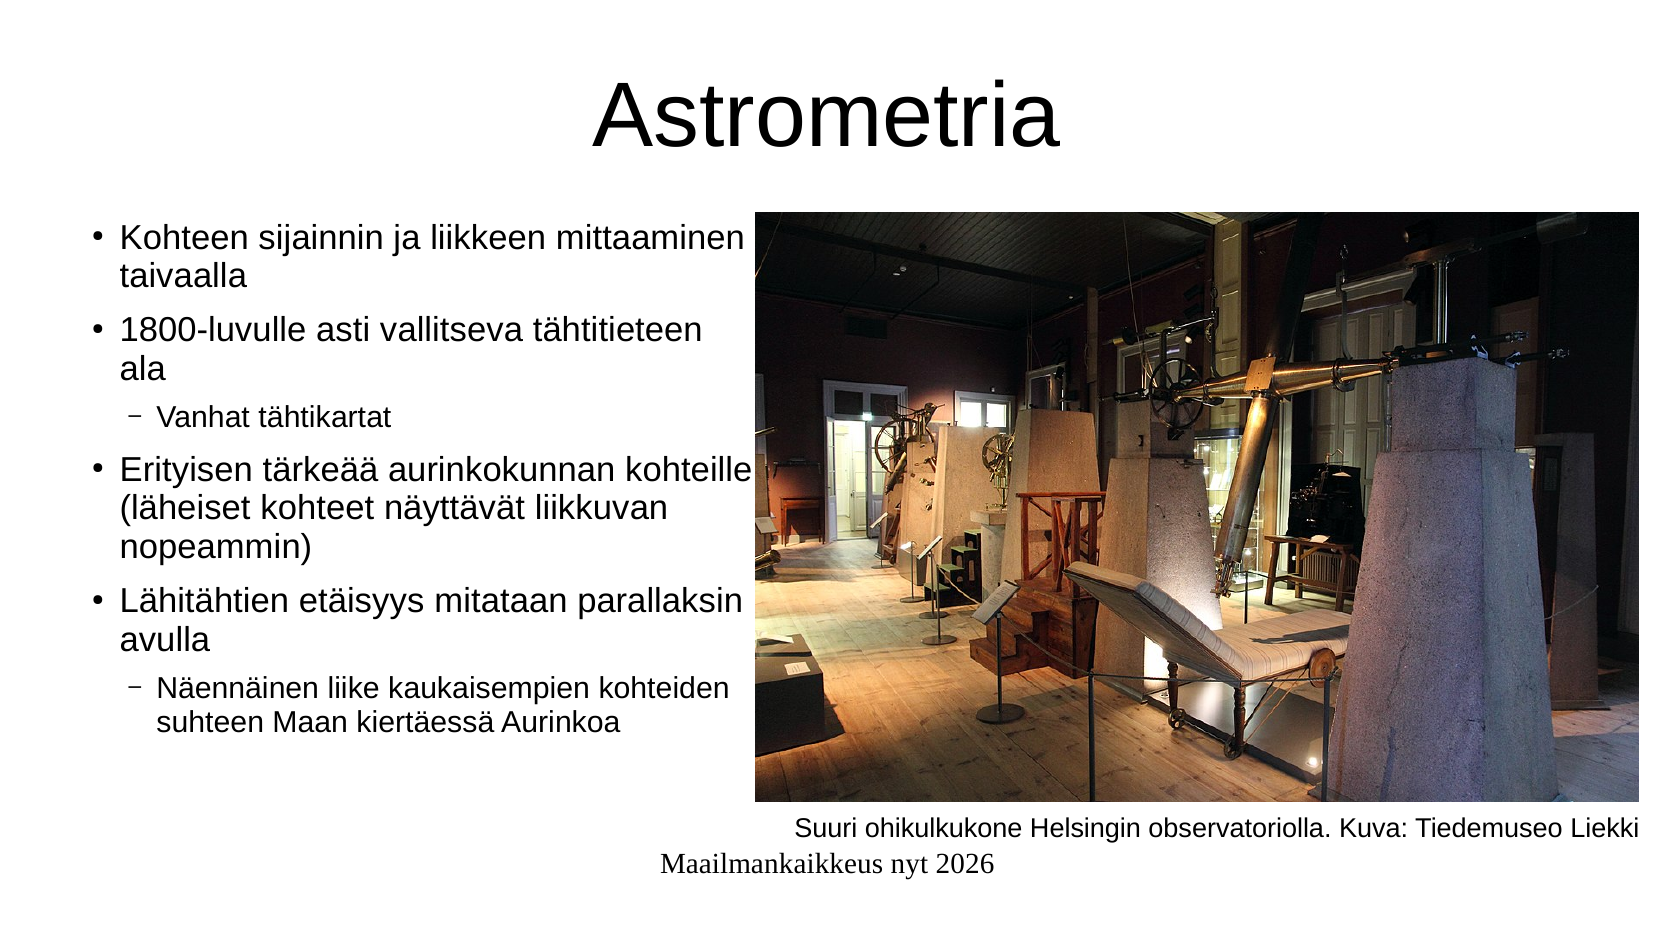

# Astrometria
Kohteen sijainnin ja liikkeen mittaaminen taivaalla
1800-luvulle asti vallitseva tähtitieteen ala
Vanhat tähtikartat
Erityisen tärkeää aurinkokunnan kohteille (läheiset kohteet näyttävät liikkuvan nopeammin)
Lähitähtien etäisyys mitataan parallaksin avulla
Näennäinen liike kaukaisempien kohteiden suhteen Maan kiertäessä Aurinkoa
Suuri ohikulkukone Helsingin observatoriolla. Kuva: Tiedemuseo Liekki